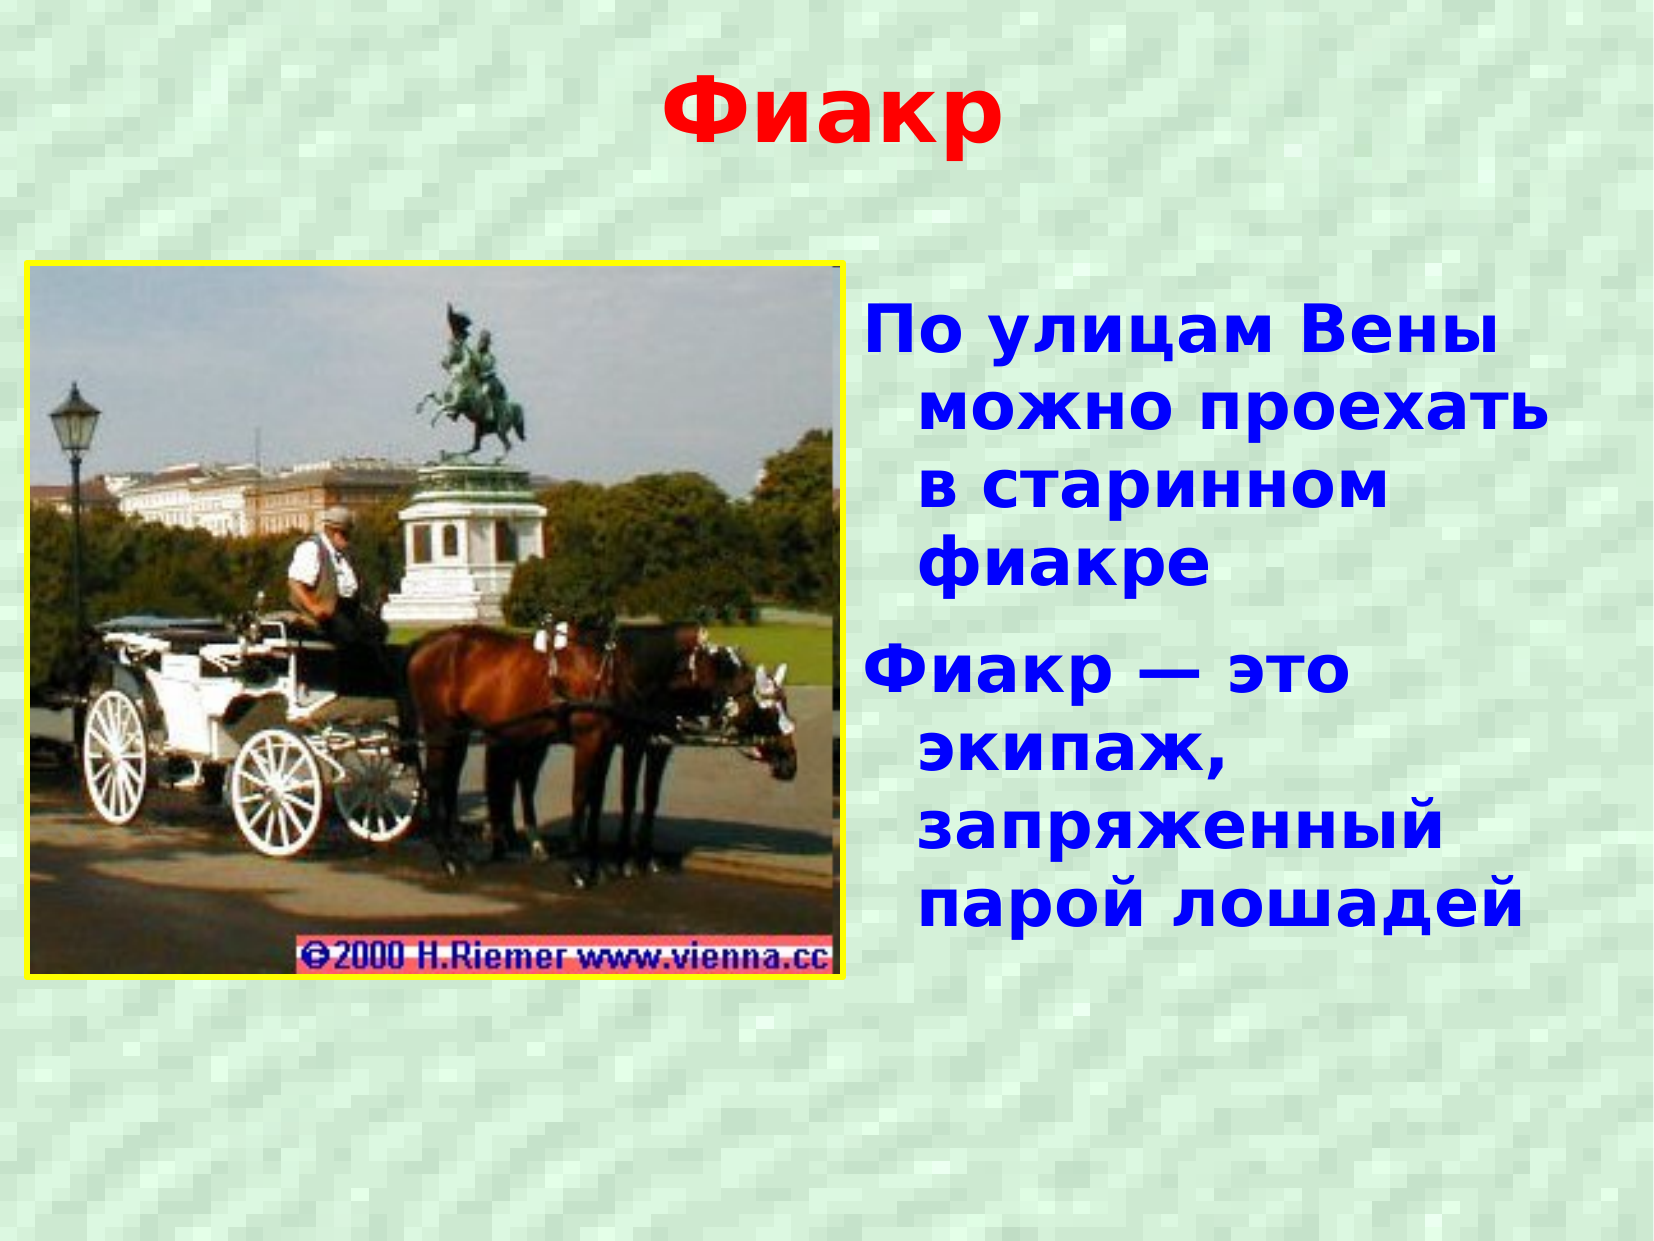

# Фиакр
По улицам Вены можно проехать в старинном фиакре
Фиакр — это экипаж, запряженный парой лошадей